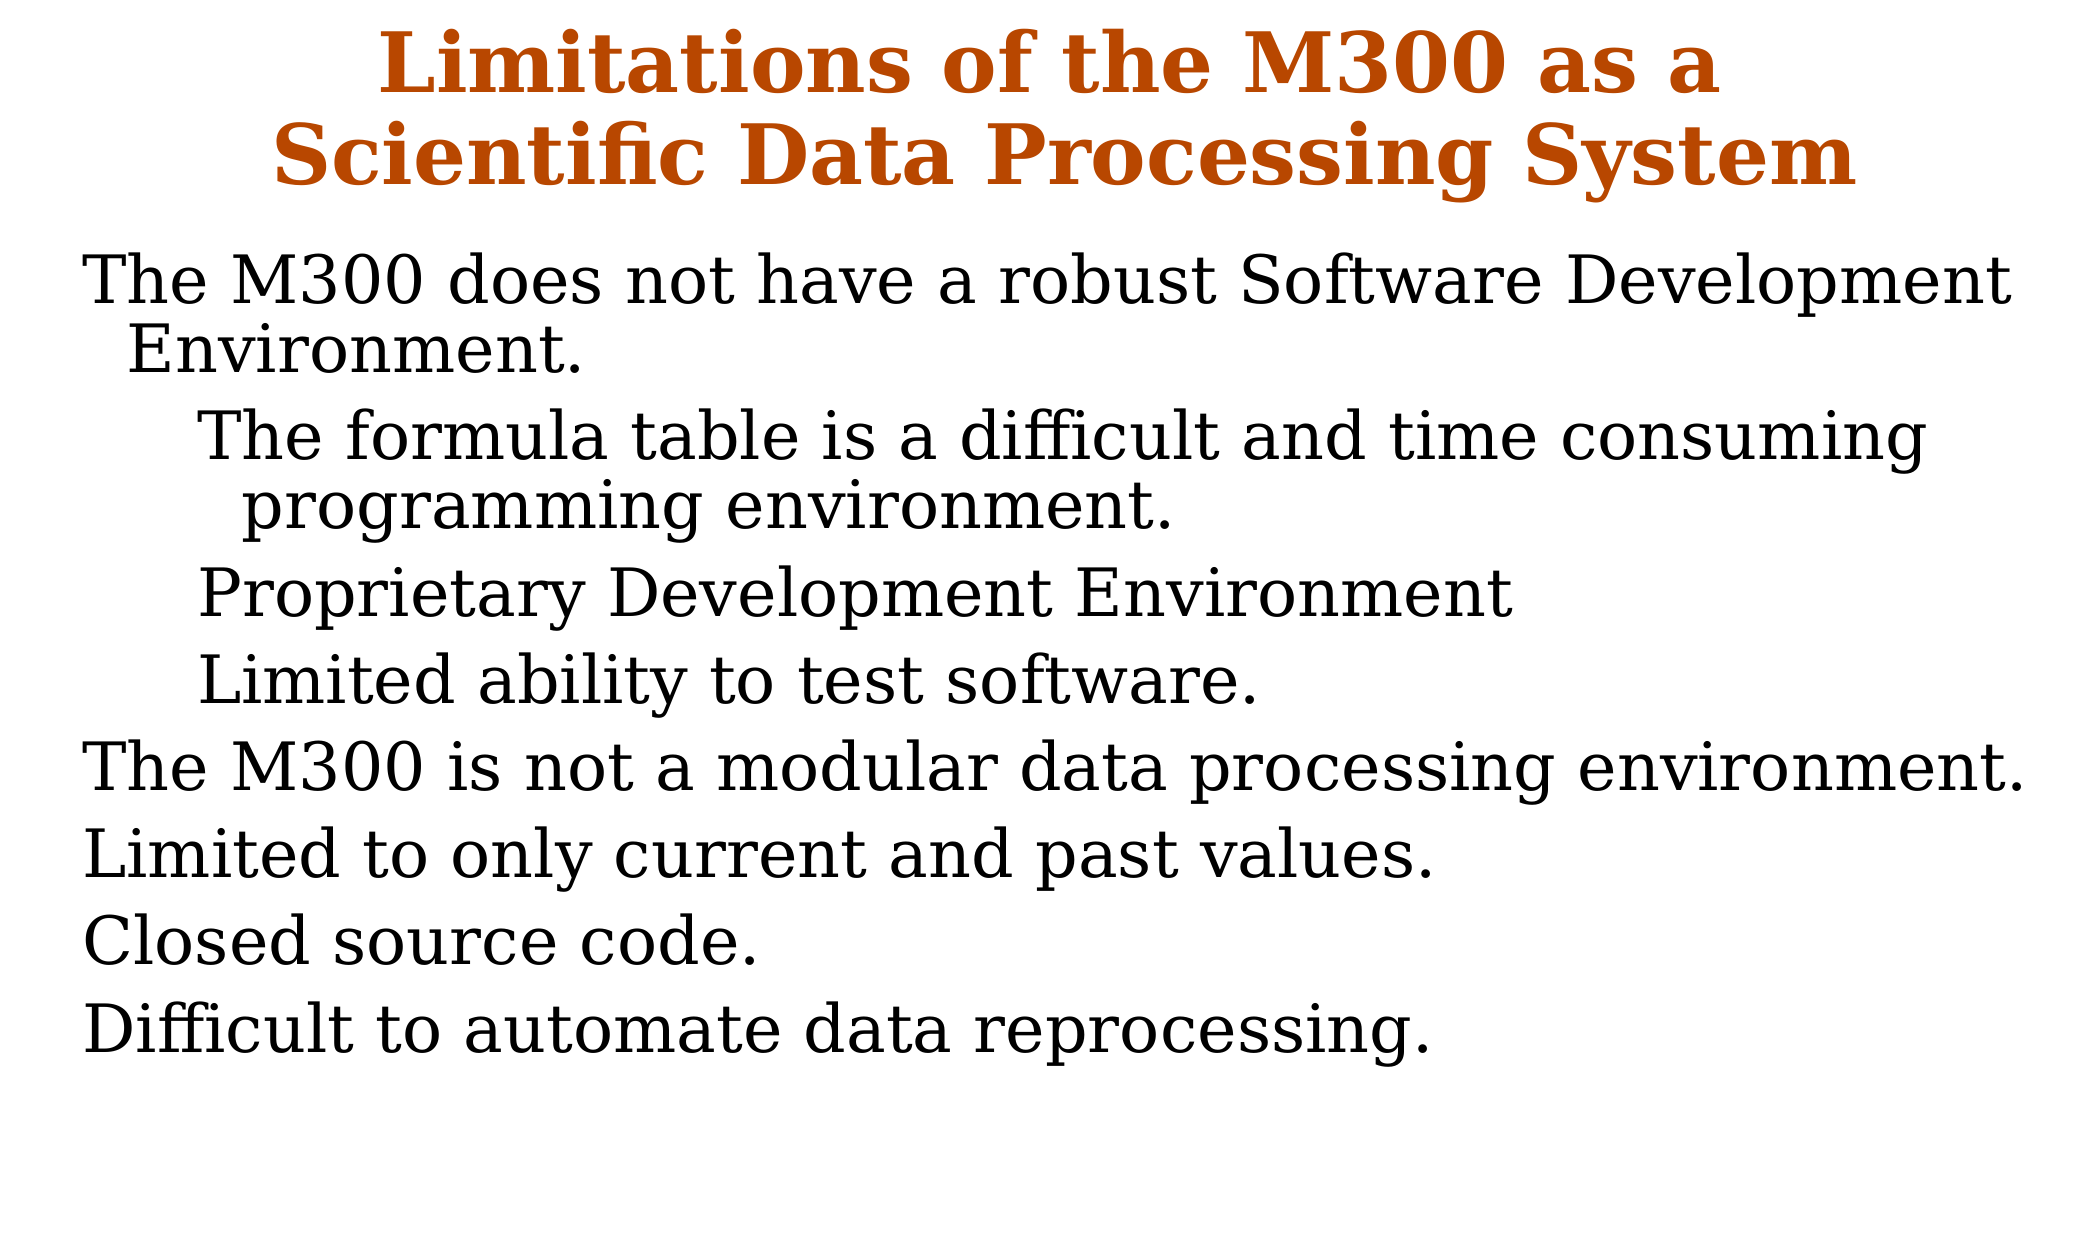

Limitations of the M300 as a
 Scientific Data Processing System
The M300 does not have a robust Software Development Environment.
The formula table is a difficult and time consuming programming environment.
Proprietary Development Environment
Limited ability to test software.
The M300 is not a modular data processing environment.
Limited to only current and past values.
Closed source code.
Difficult to automate data reprocessing.